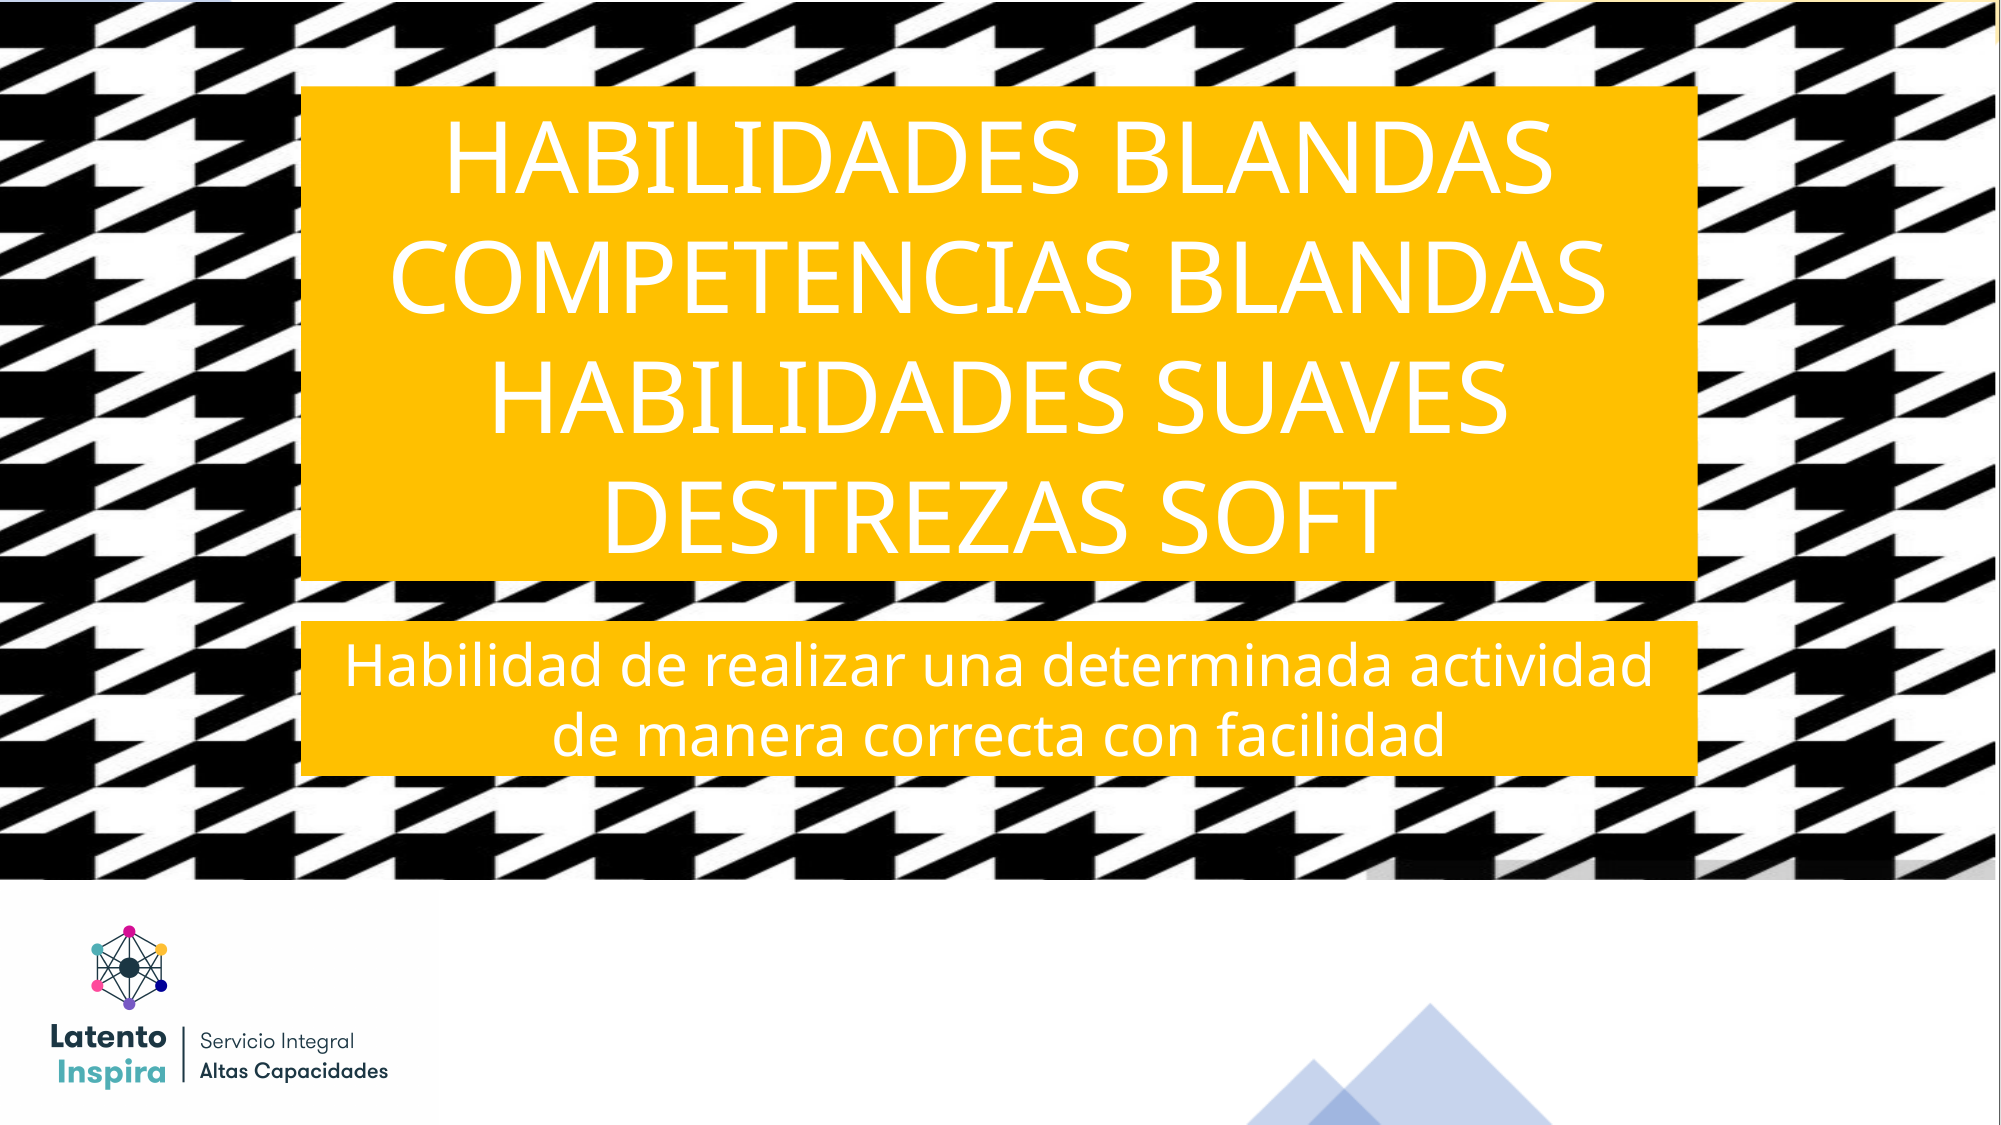

HABILIDADES BLANDAS
COMPETENCIAS BLANDAS
HABILIDADES SUAVES
DESTREZAS SOFT
Habilidad de realizar una determinada actividad de manera correcta con facilidad